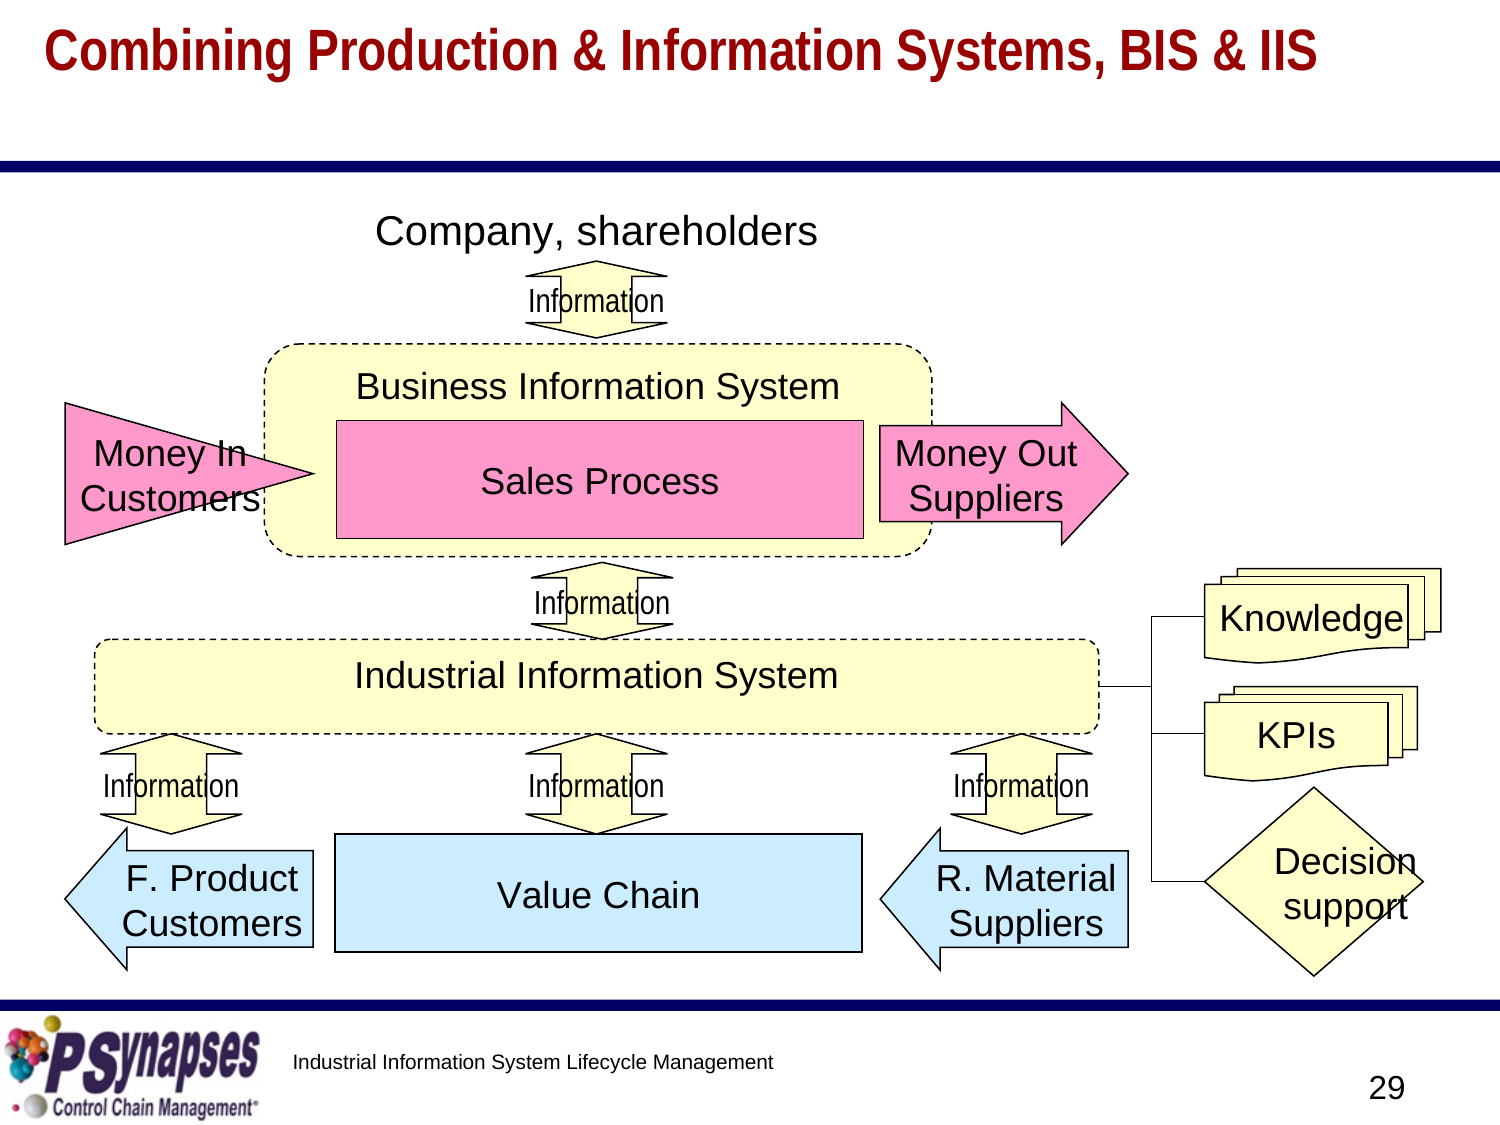

# Combining Production & Information Systems, BIS & IIS
Company, shareholders
Information
Business Information System
Money In
Customers
Money Out
Suppliers
Sales Process
Information
Knowledge
Industrial Information System
KPIs
Information
Information
Information
Decision
support
F. Product
Customers
R. Material
Suppliers
Value Chain